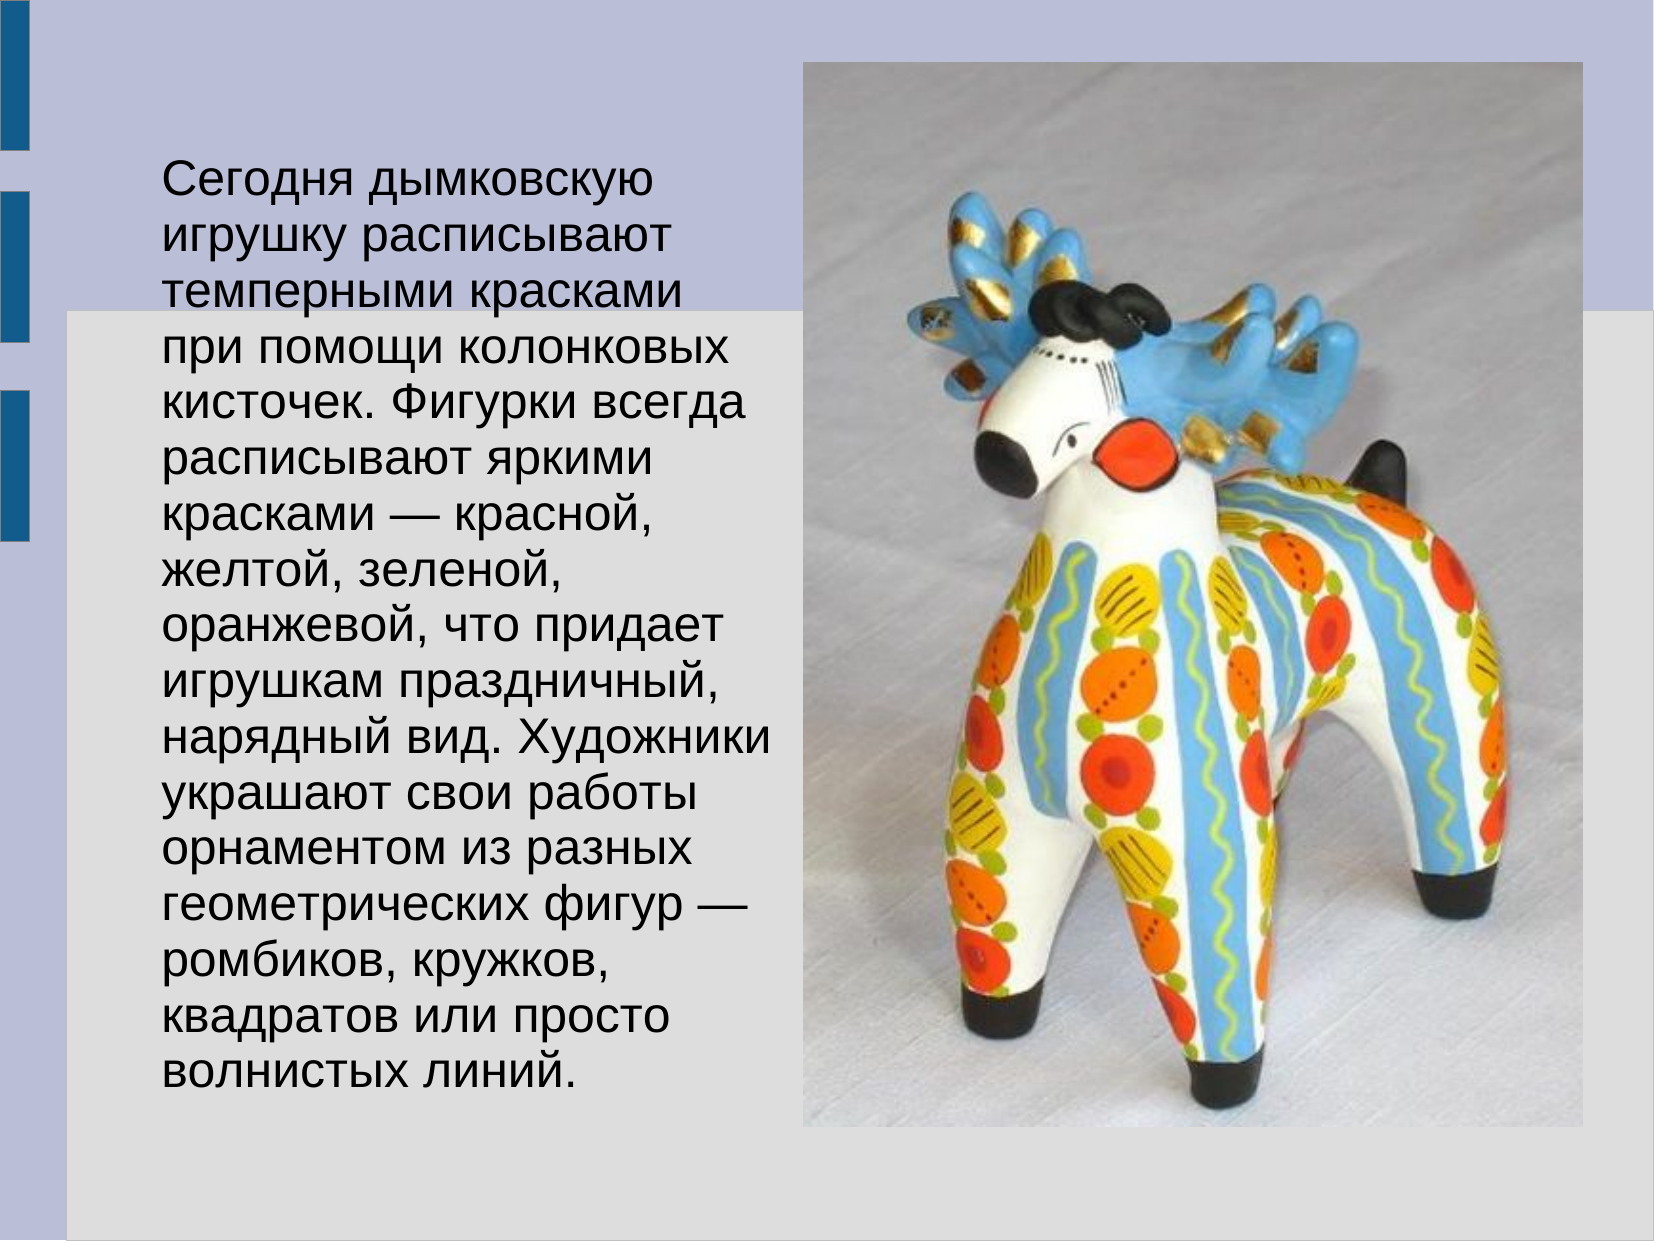

# Сегодня дымковскую игрушку расписывают темперными красками при помощи колонковых кисточек. Фигурки всегда расписывают яркими красками — красной, желтой, зеленой, оранжевой, что придает игрушкам праздничный, нарядный вид. Художники украшают свои работы орнаментом из разных геометрических фигур — ромбиков, кружков, квадратов или просто волнистых линий.